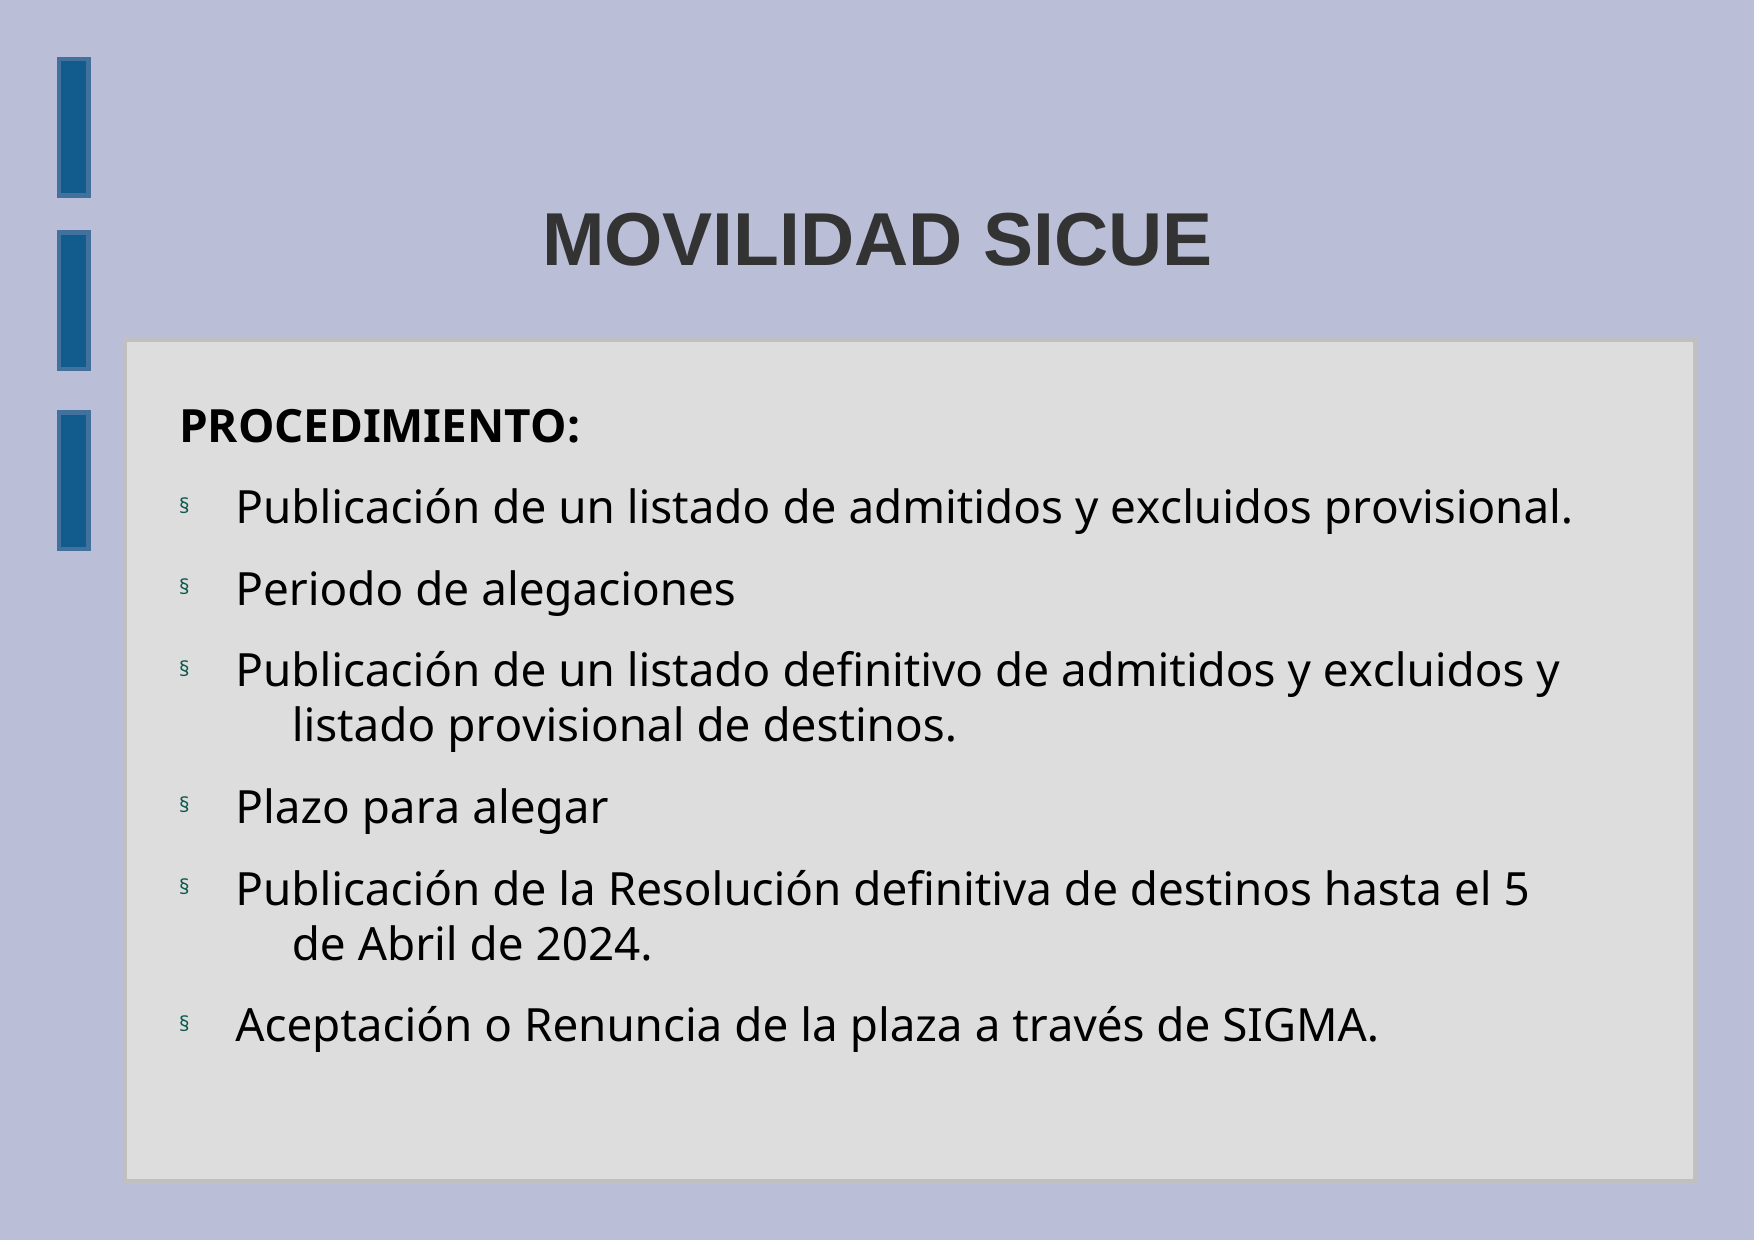

# MOVILIDAD SICUE
PROCEDIMIENTO:
Publicación de un listado de admitidos y excluidos provisional.
Periodo de alegaciones
Publicación de un listado definitivo de admitidos y excluidos y listado provisional de destinos.
Plazo para alegar
Publicación de la Resolución definitiva de destinos hasta el 5 de Abril de 2024.
Aceptación o Renuncia de la plaza a través de SIGMA.